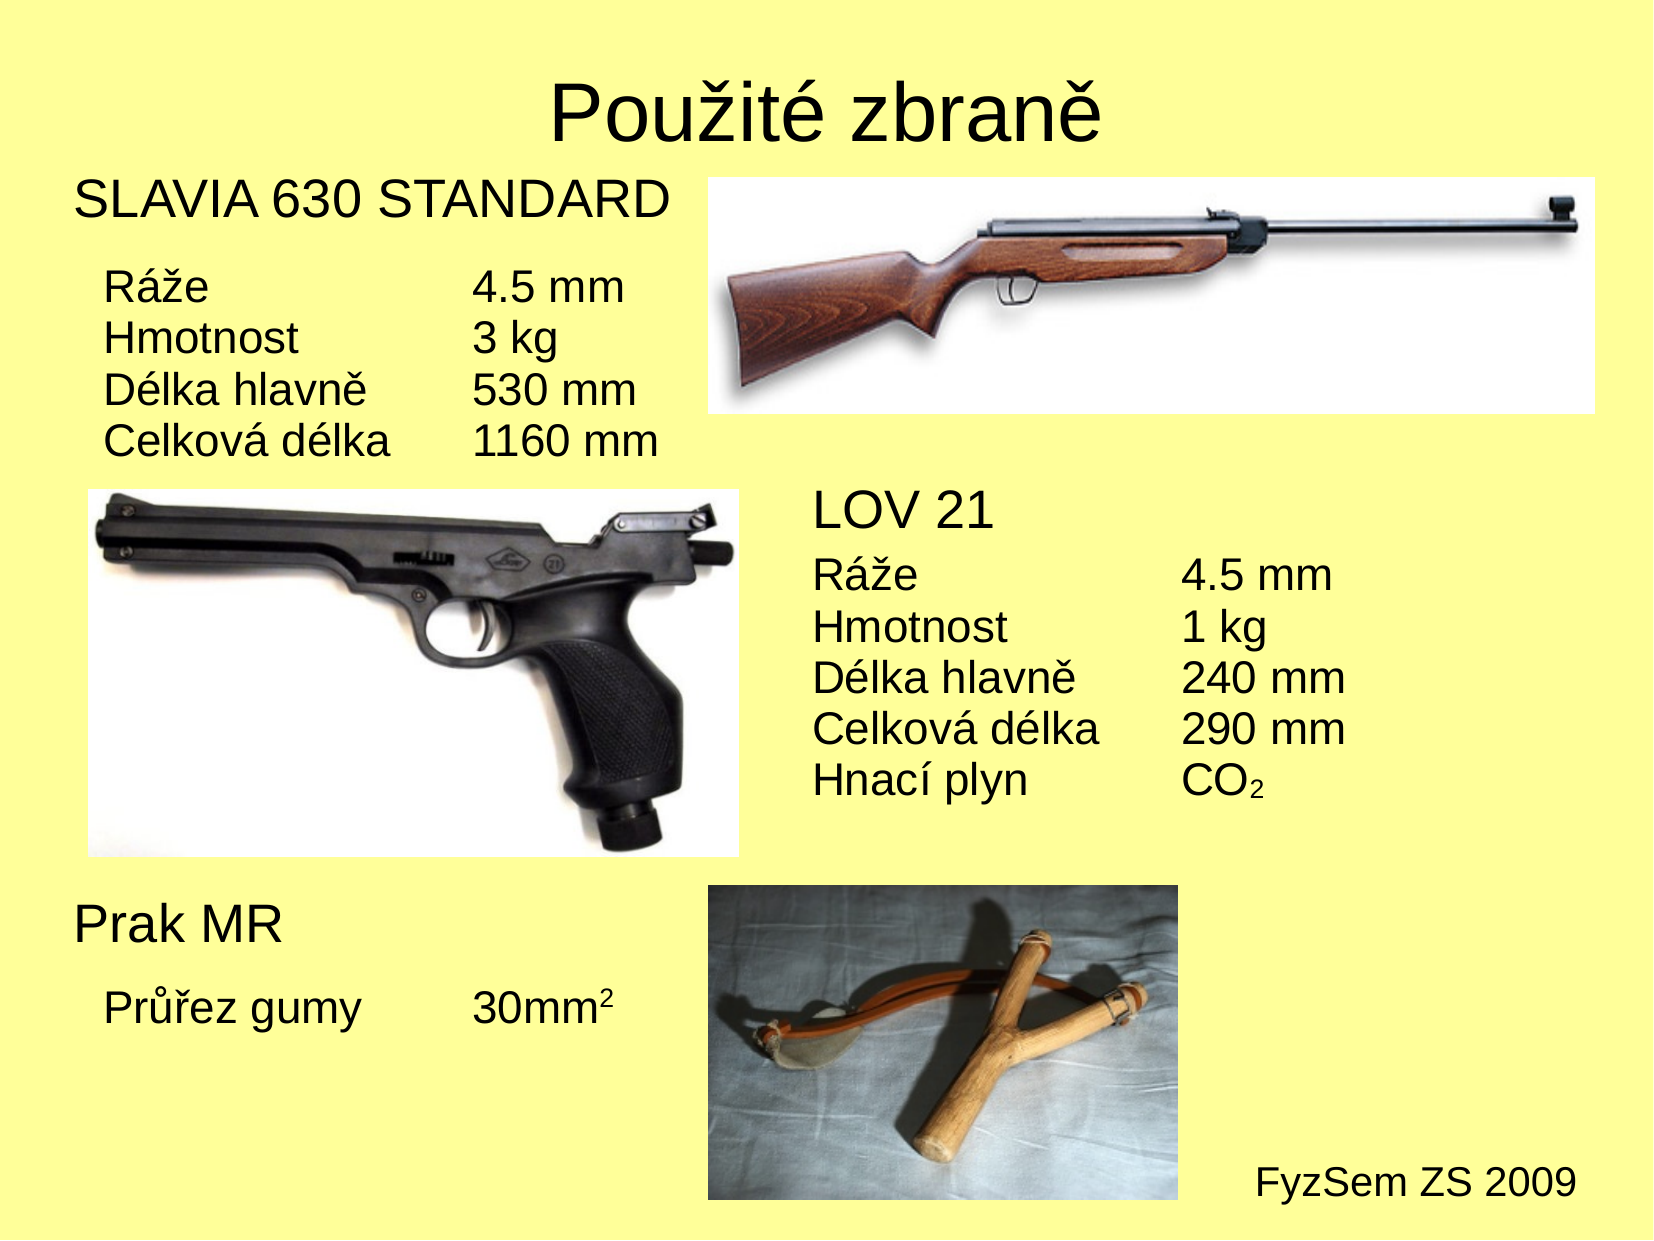

Použité zbraně
SLAVIA 630 STANDARD
Ráže 				4.5 mm
Hmotnost 	3 kg
Délka hlavně 	530 mm
Celková délka 	1160 mm
LOV 21
Ráže				4.5 mm
Hmotnost			1 kg
Délka hlavně		240 mm
Celková délka		290 mm
Hnací plyn			CO2
Prak MR
Průřez gumy		30mm2
FyzSem ZS 2009